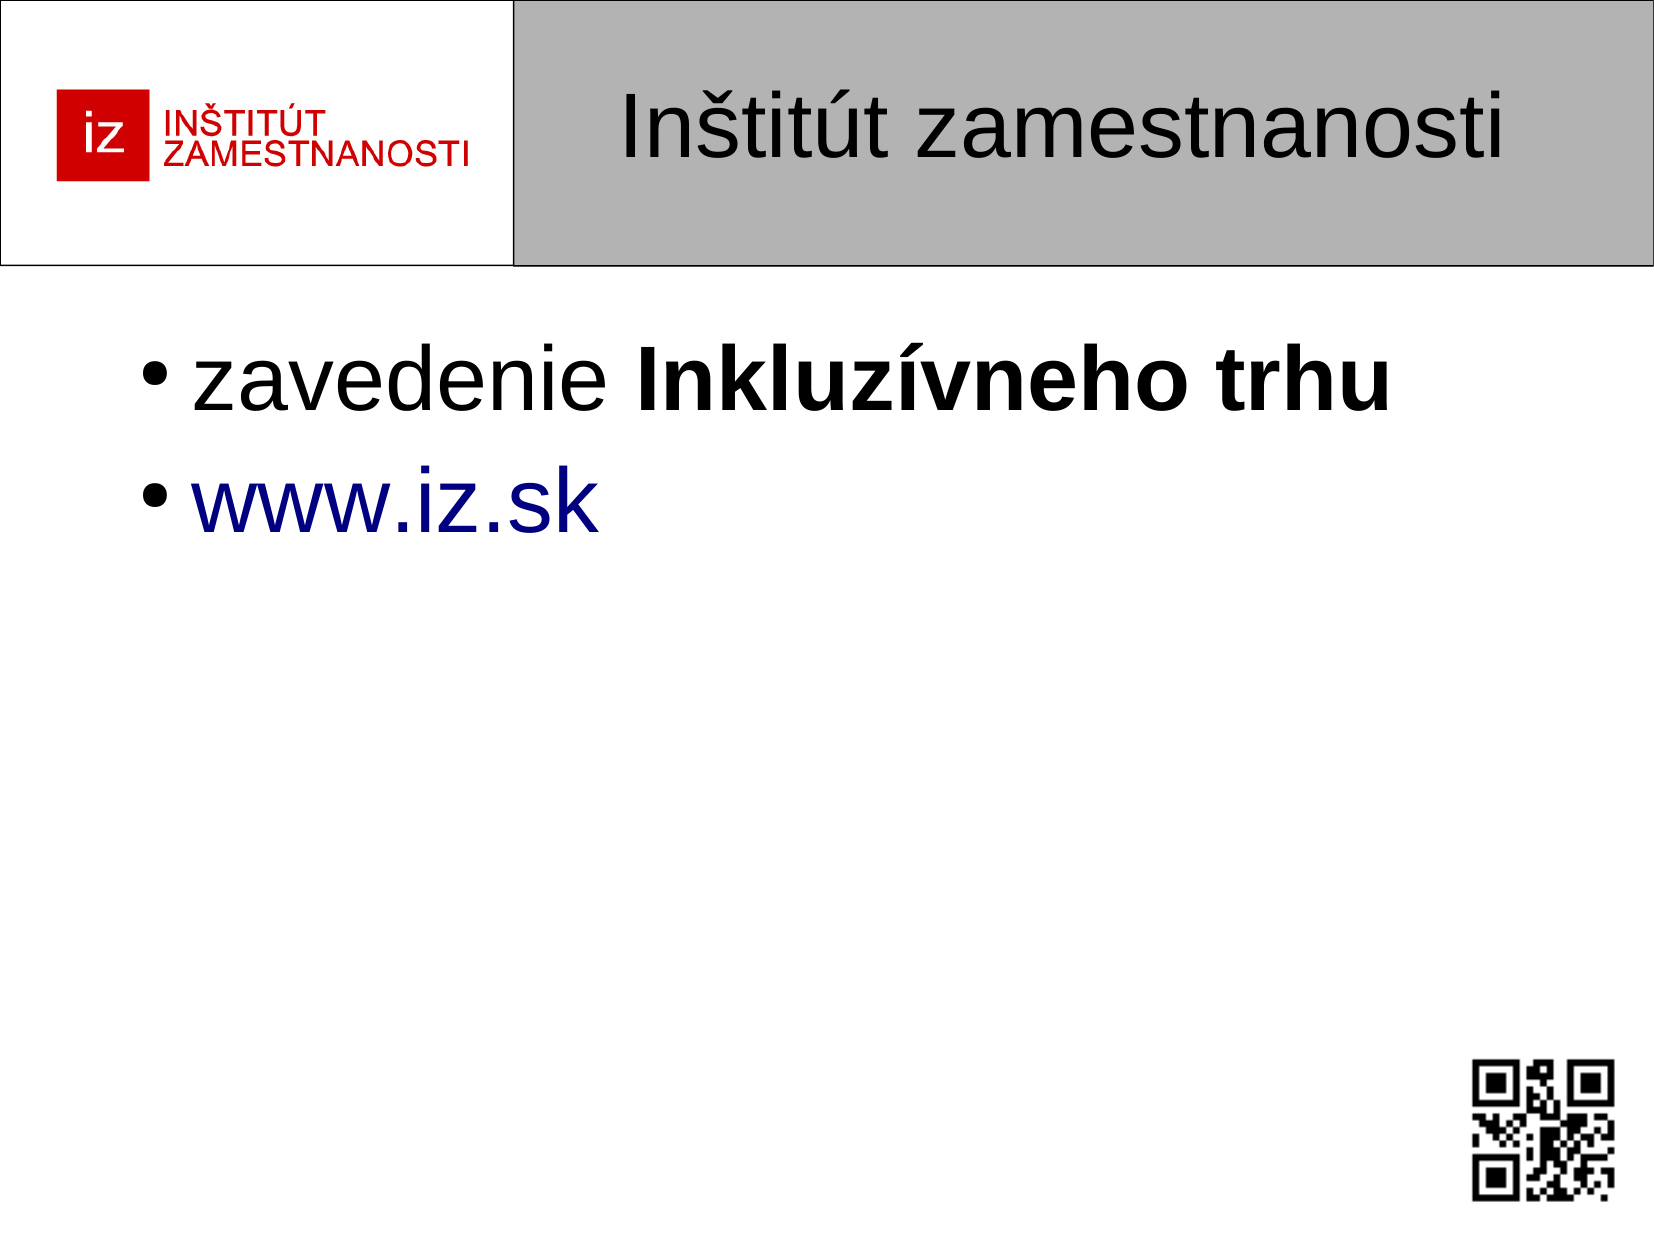

# Inštitút zamestnanosti
zavedenie Inkluzívneho trhu
www.iz.sk